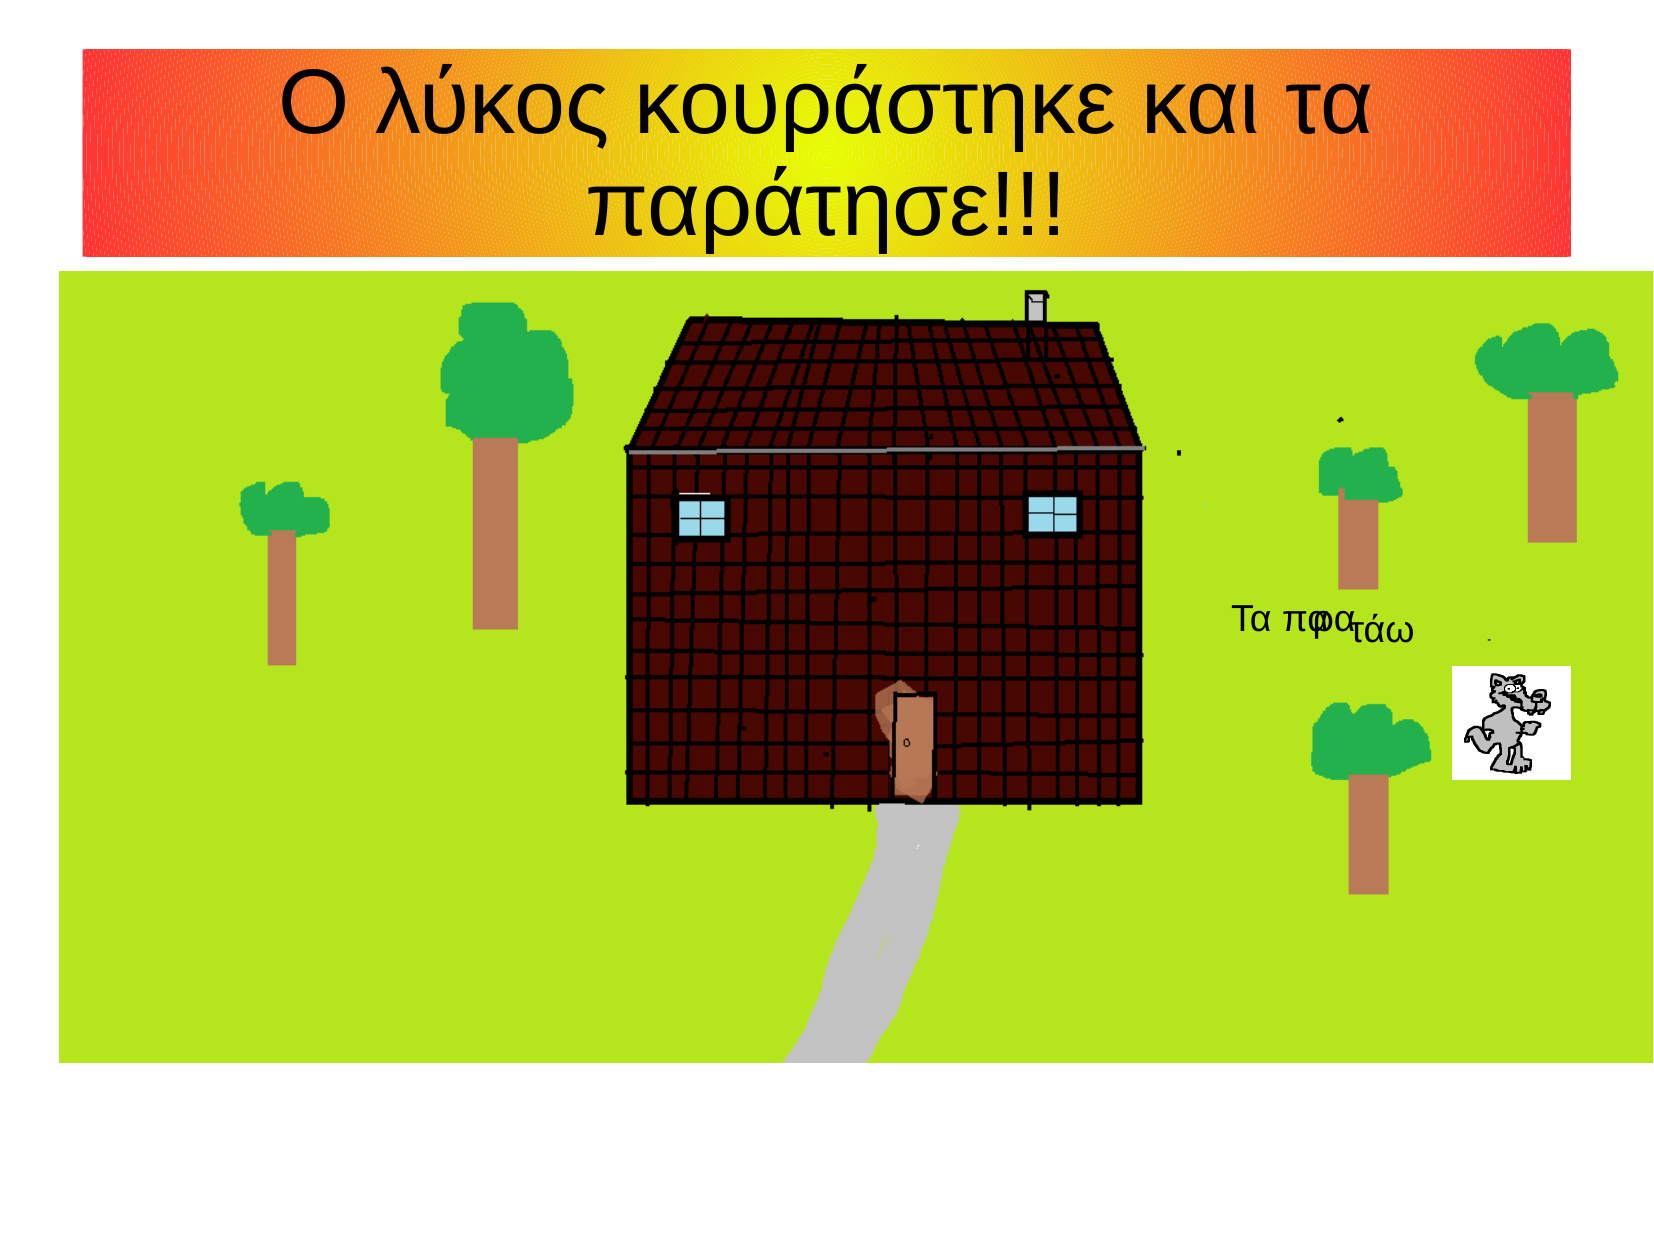

# Ο λύκος κουράστηκε και τα παράτησε!!!
 ρα
Τα πα
τάω